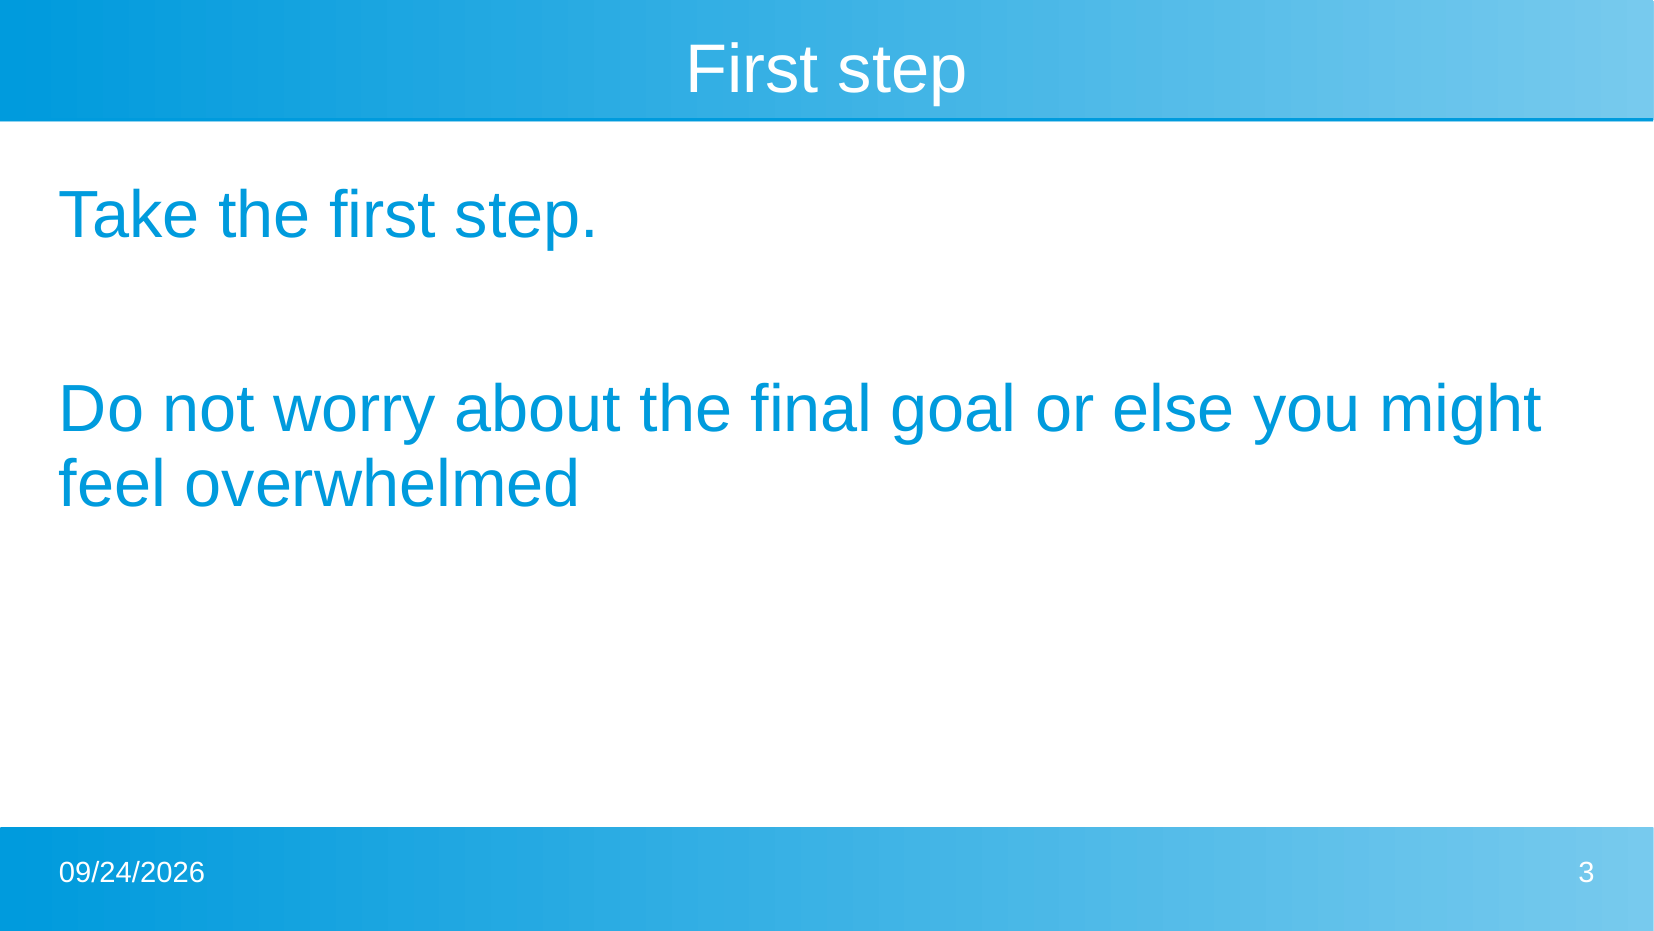

# First step
Take the first step.
Do not worry about the final goal or else you might feel overwhelmed
3